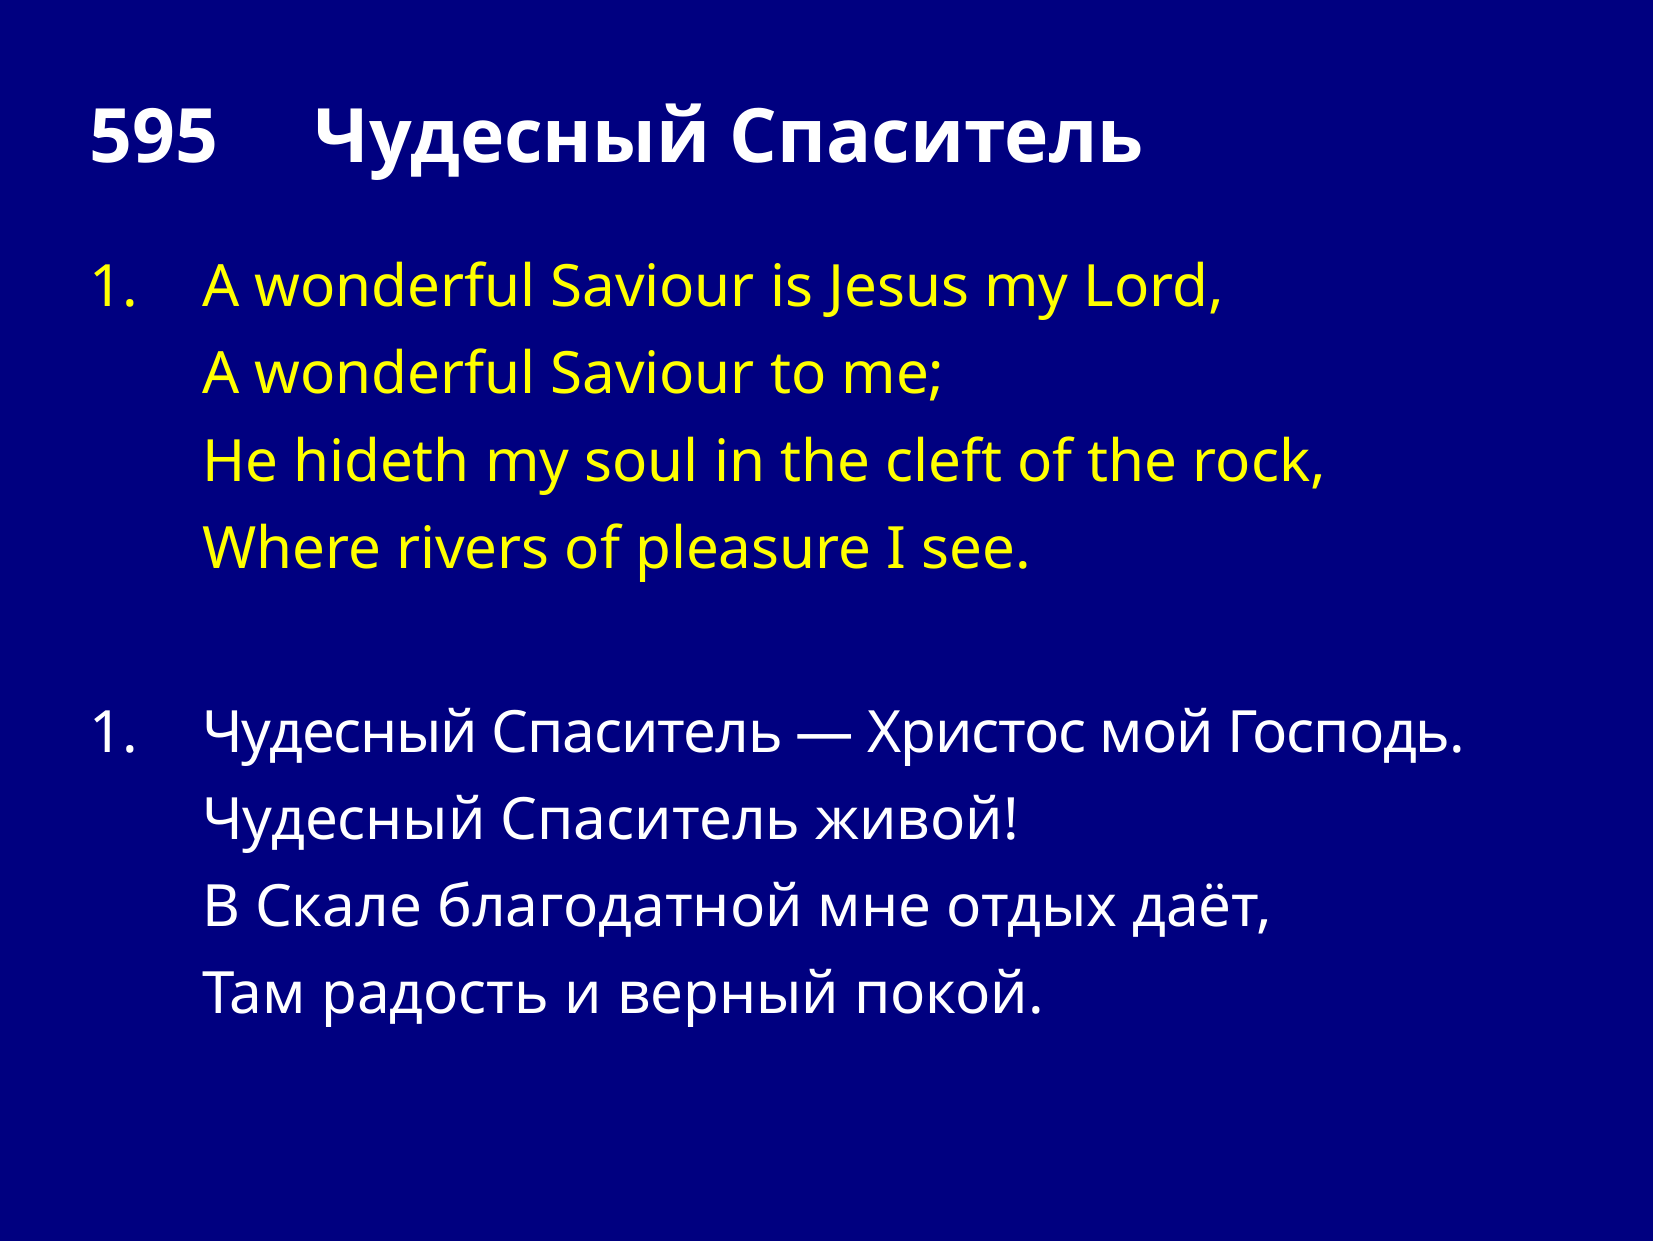

595	Чудесный Спаситель
1.	A wonderful Saviour is Jesus my Lord,
	A wonderful Saviour to me;
	He hideth my soul in the cleft of the rock,
	Where rivers of pleasure I see.
1.	Чудесный Спаситель — Христос мой Господь.
	Чудесный Спаситель живой!
	В Скале благодатной мне отдых даёт,
	Там радость и верный покой.